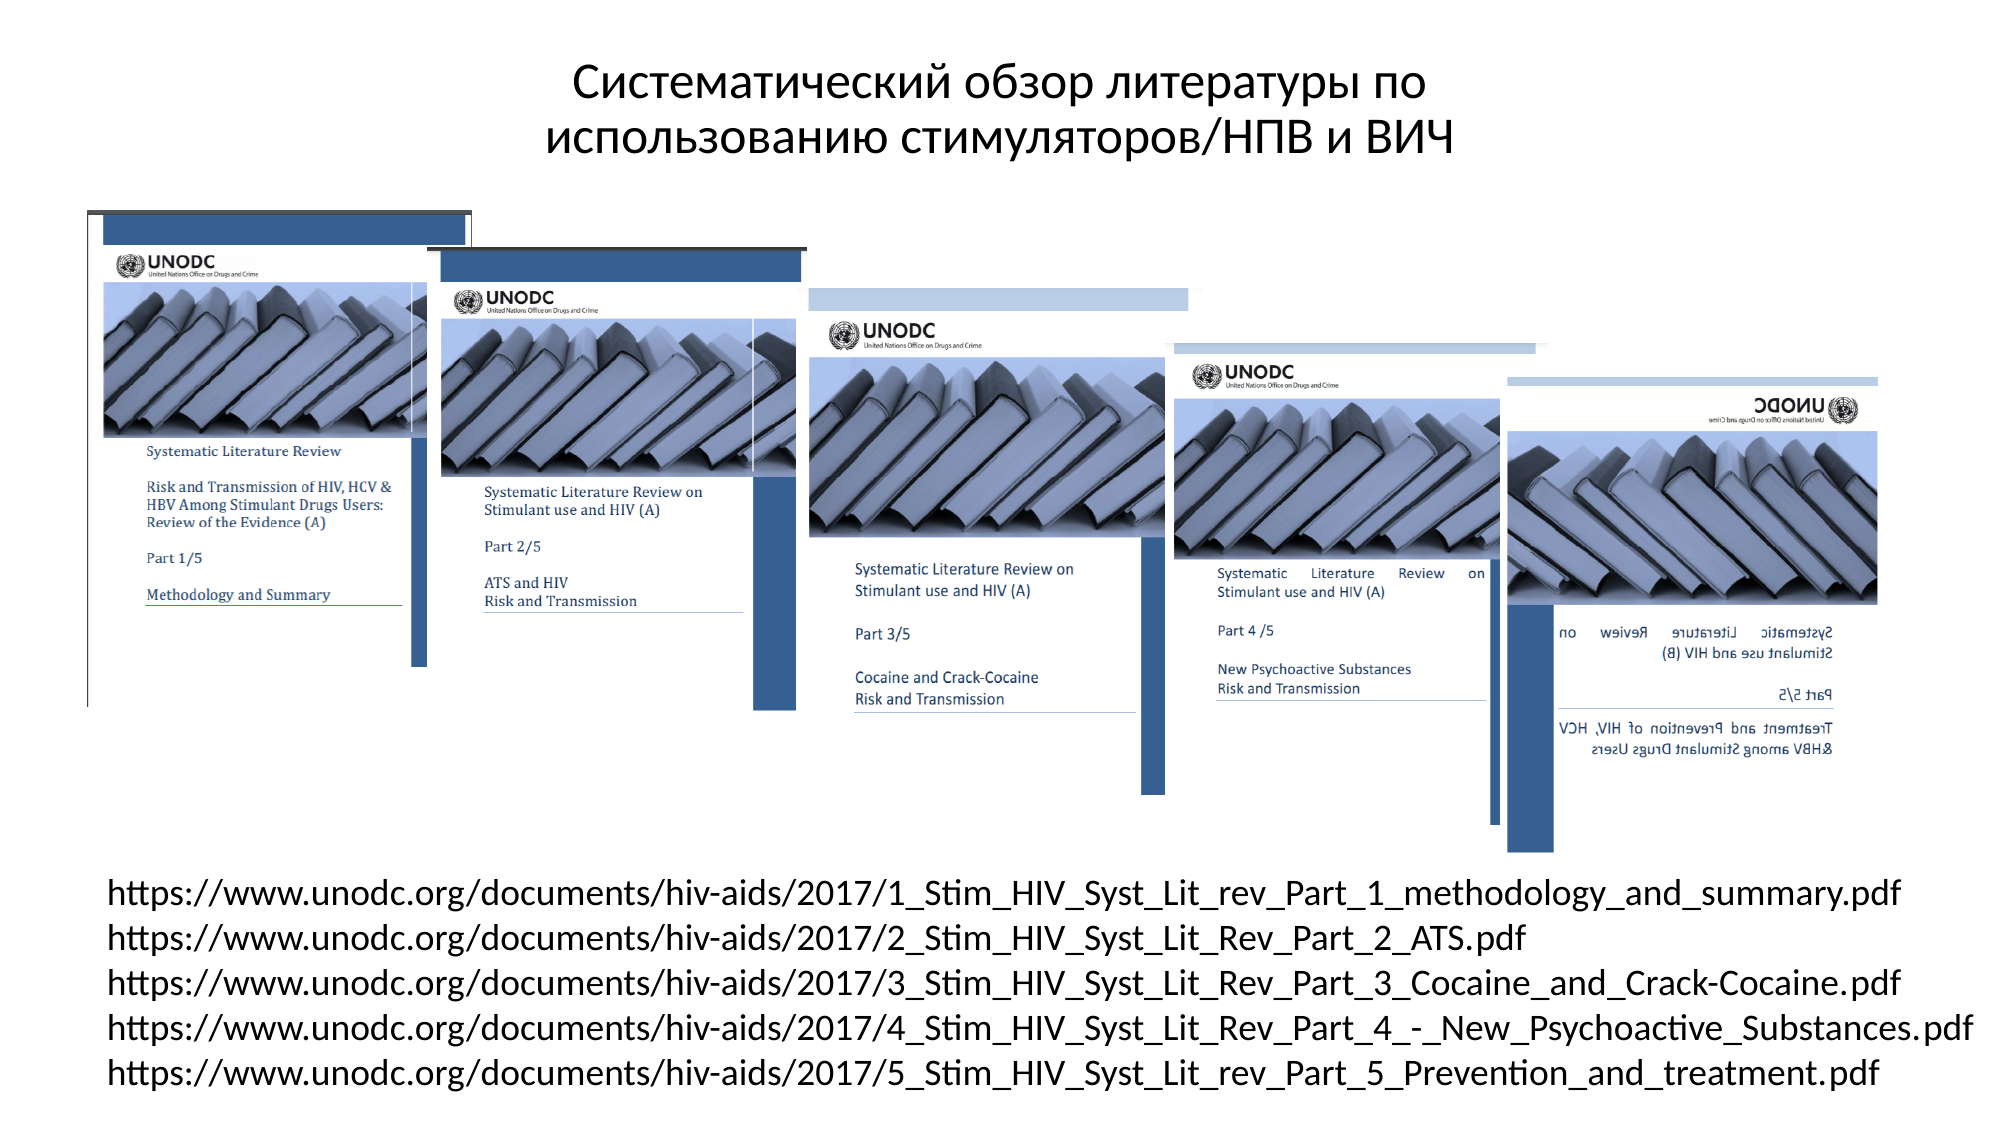

# Систематический обзор литературы по использованию стимуляторов/НПВ и ВИЧ
https://www.unodc.org/documents/hiv-aids/2017/1_Stim_HIV_Syst_Lit_rev_Part_1_methodology_and_summary.pdf
https://www.unodc.org/documents/hiv-aids/2017/2_Stim_HIV_Syst_Lit_Rev_Part_2_ATS.pdf
https://www.unodc.org/documents/hiv-aids/2017/3_Stim_HIV_Syst_Lit_Rev_Part_3_Cocaine_and_Crack-Cocaine.pdf
https://www.unodc.org/documents/hiv-aids/2017/4_Stim_HIV_Syst_Lit_Rev_Part_4_-_New_Psychoactive_Substances.pdf
https://www.unodc.org/documents/hiv-aids/2017/5_Stim_HIV_Syst_Lit_rev_Part_5_Prevention_and_treatment.pdf